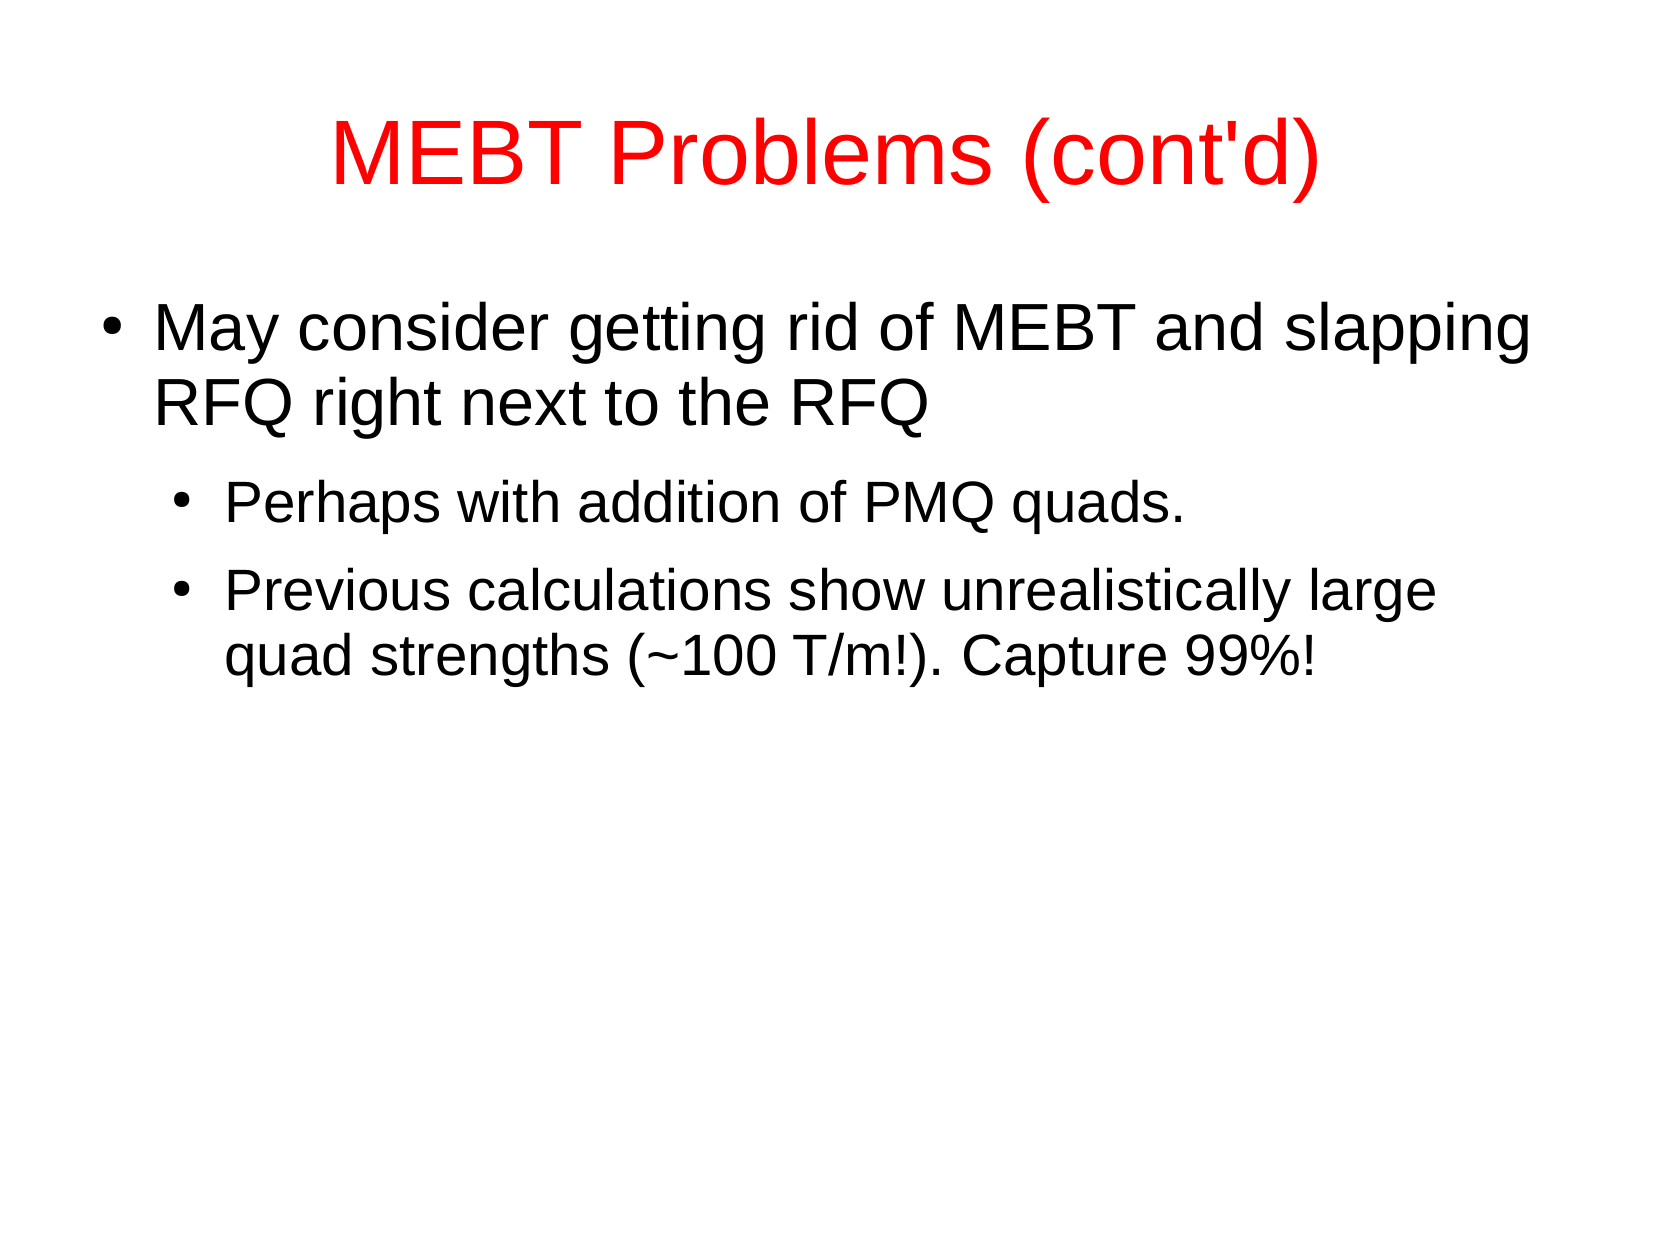

# MEBT Problems (cont'd)
May consider getting rid of MEBT and slapping RFQ right next to the RFQ
Perhaps with addition of PMQ quads.
Previous calculations show unrealistically large quad strengths (~100 T/m!). Capture 99%!